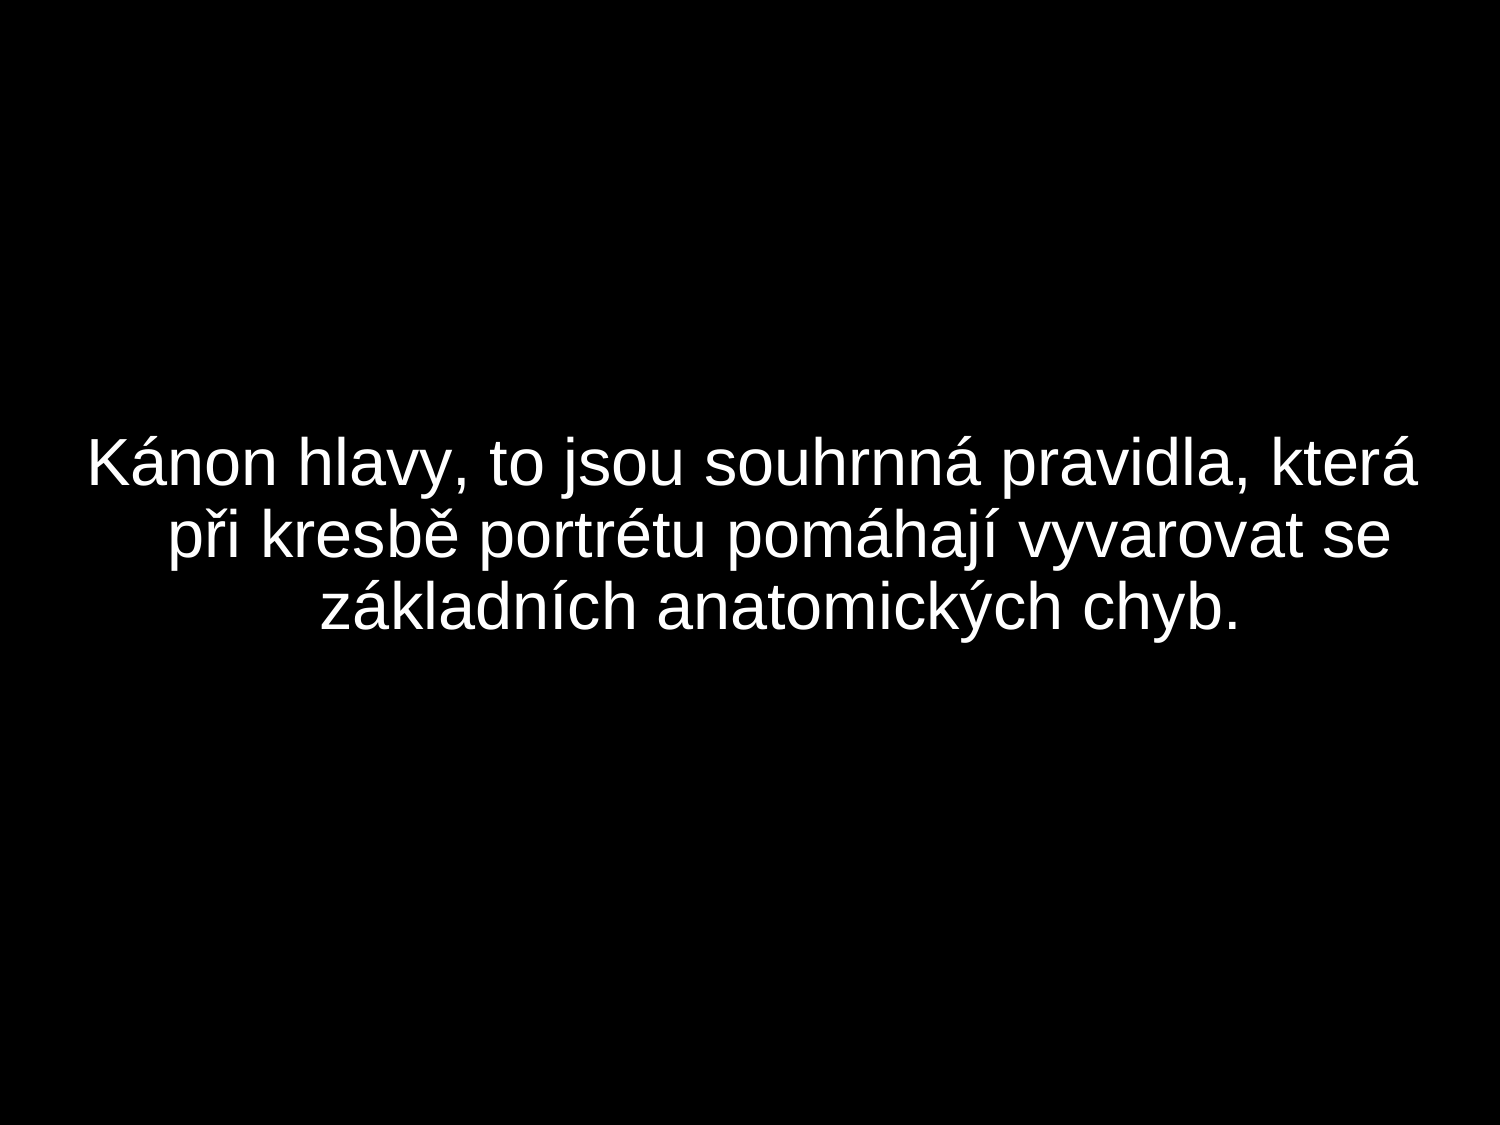

# Kánon hlavy, to jsou souhrnná pravidla, která při kresbě portrétu pomáhají vyvarovat se základních anatomických chyb.